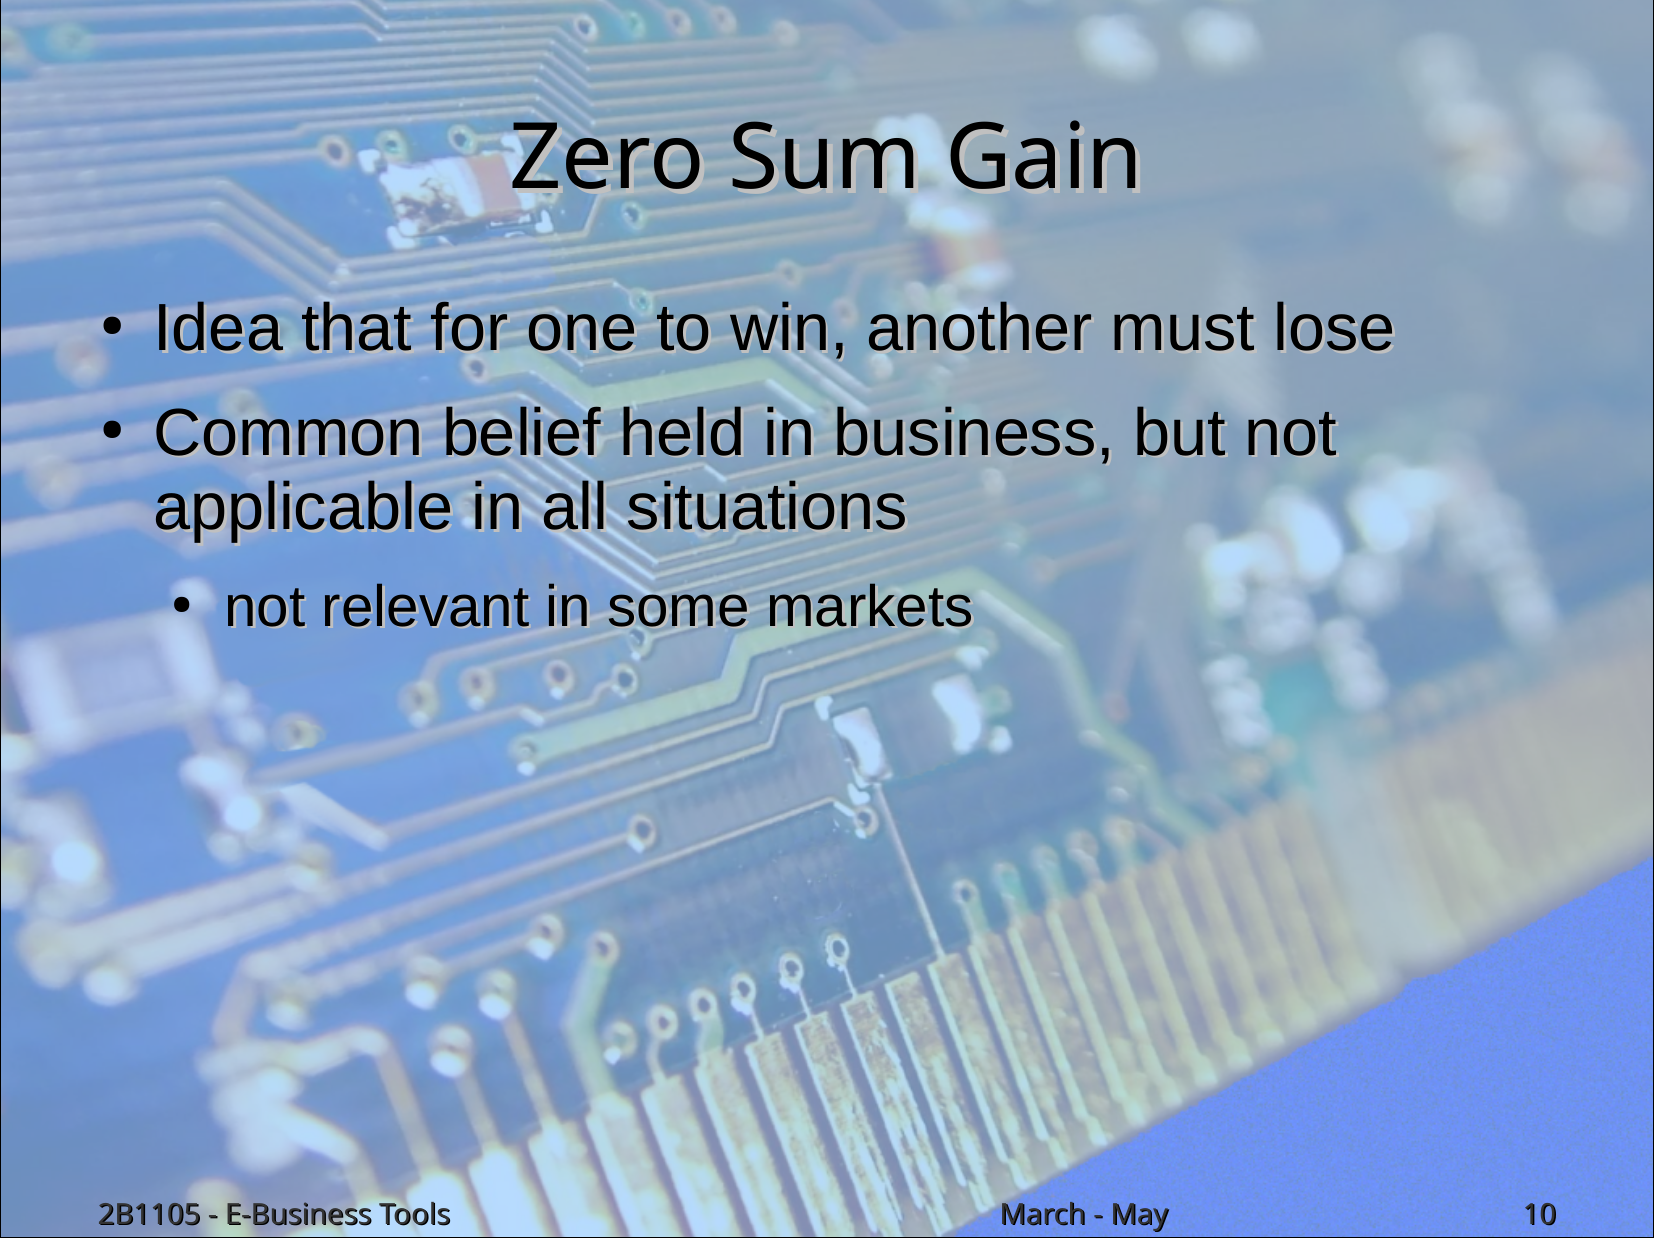

# Zero Sum Gain
Idea that for one to win, another must lose
Common belief held in business, but not applicable in all situations
not relevant in some markets